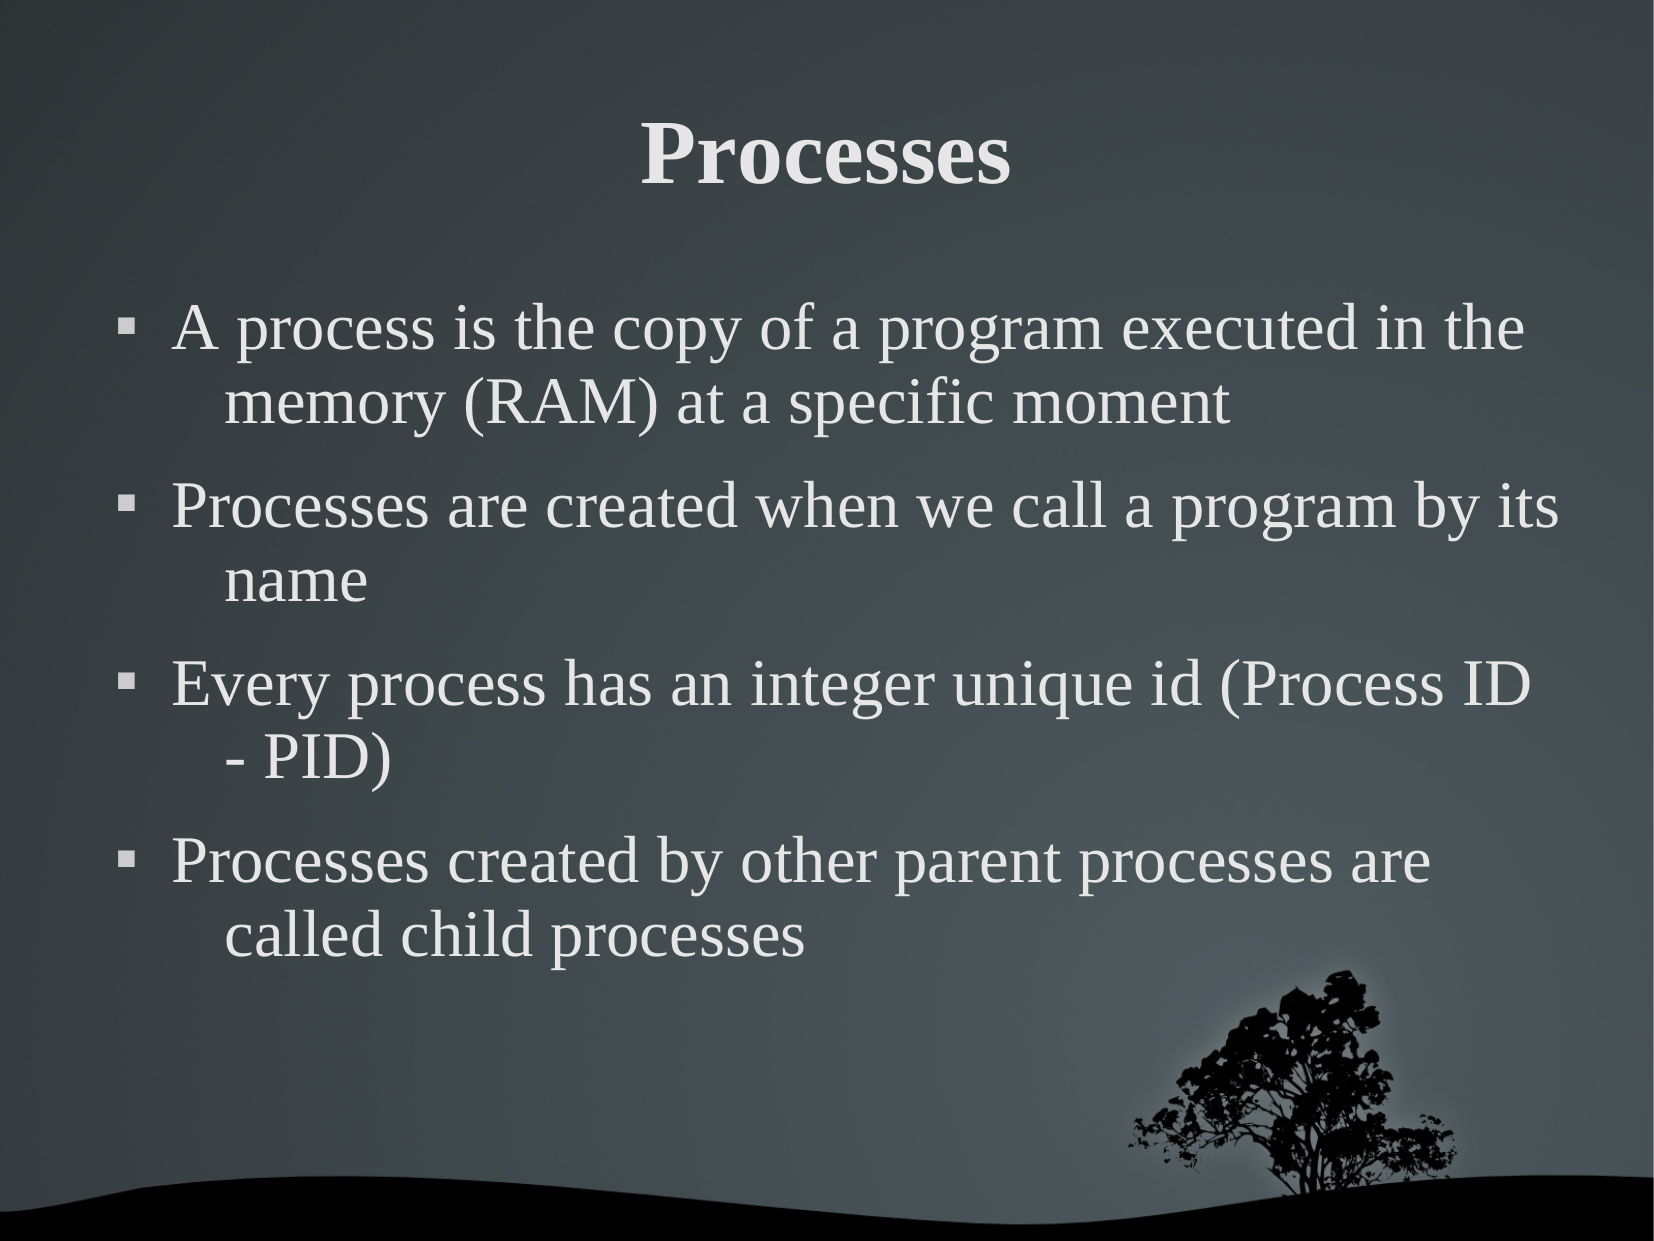

# Processes
A process is the copy of a program executed in the memory (RAM) at a specific moment
Processes are created when we call a program by its name
Every process has an integer unique id (Process ID - PID)
Processes created by other parent processes are called child processes